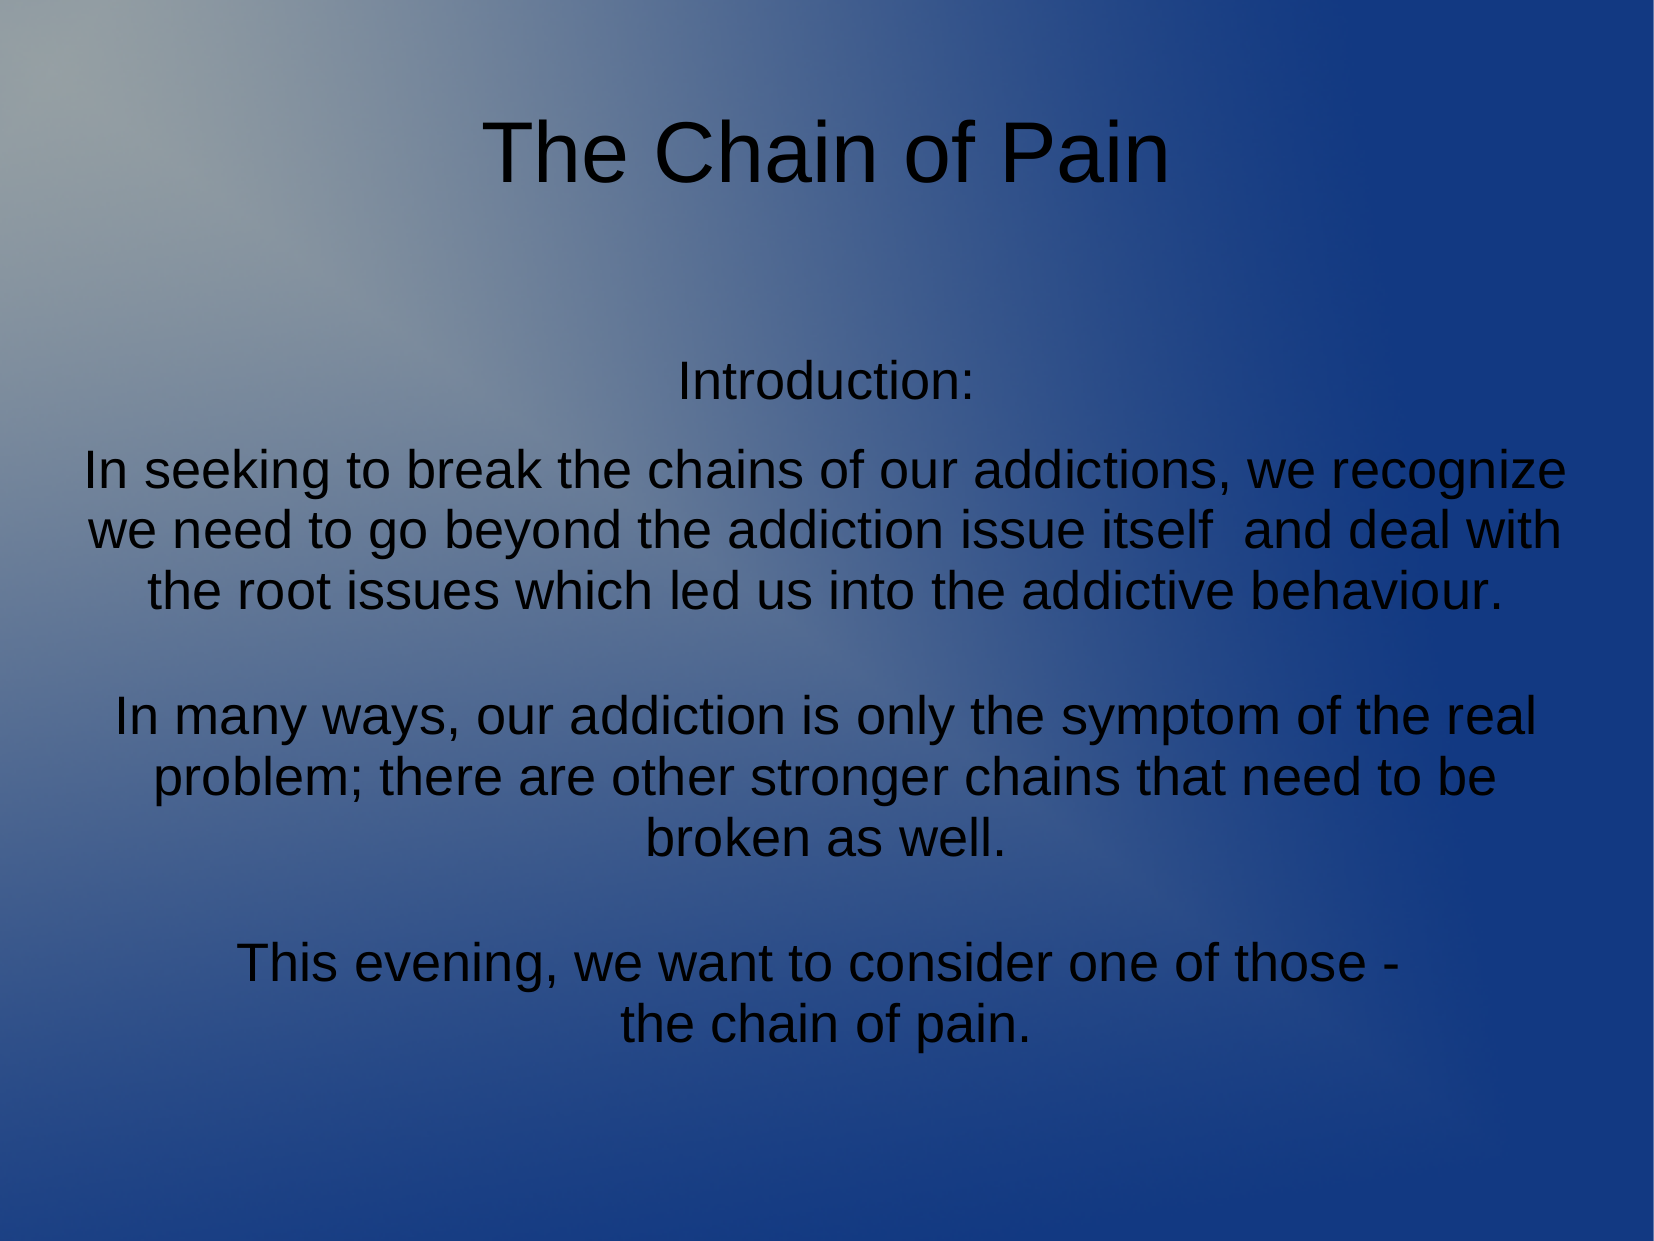

# The Chain of Pain
Introduction:
In seeking to break the chains of our addictions, we recognize we need to go beyond the addiction issue itself and deal with the root issues which led us into the addictive behaviour.
In many ways, our addiction is only the symptom of the real problem; there are other stronger chains that need to be broken as well.
This evening, we want to consider one of those -
the chain of pain.